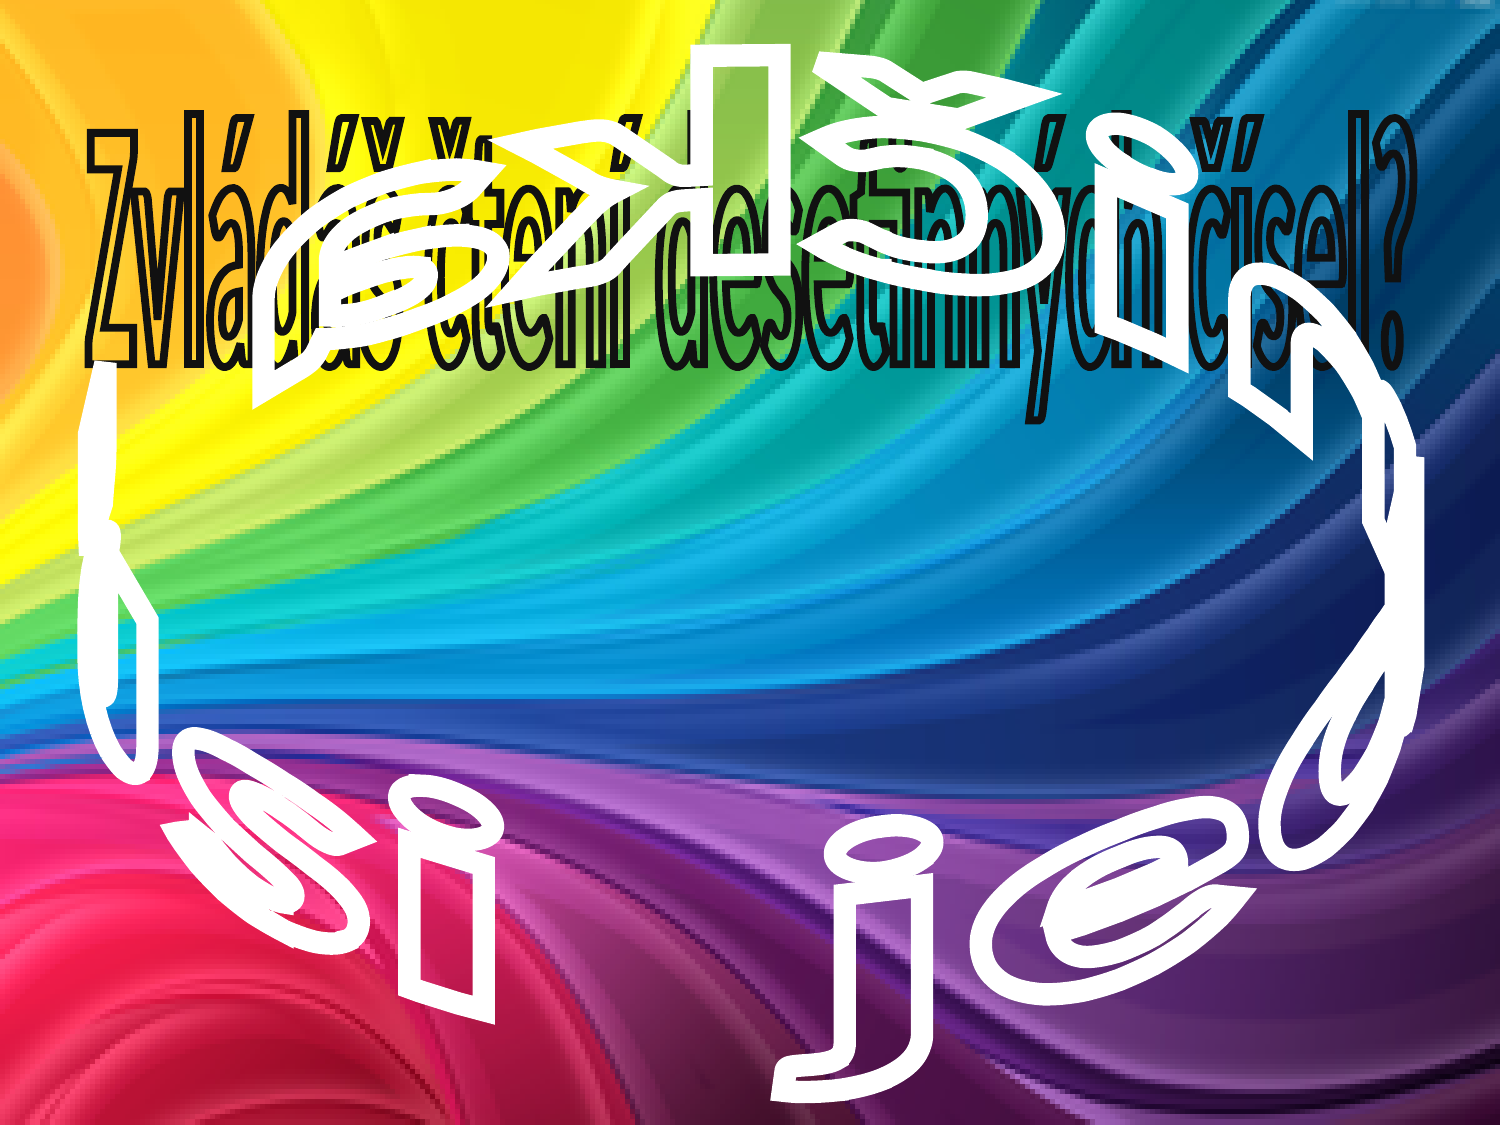

Jsi jednička !
Zvládáš čtení desetinných čísel?